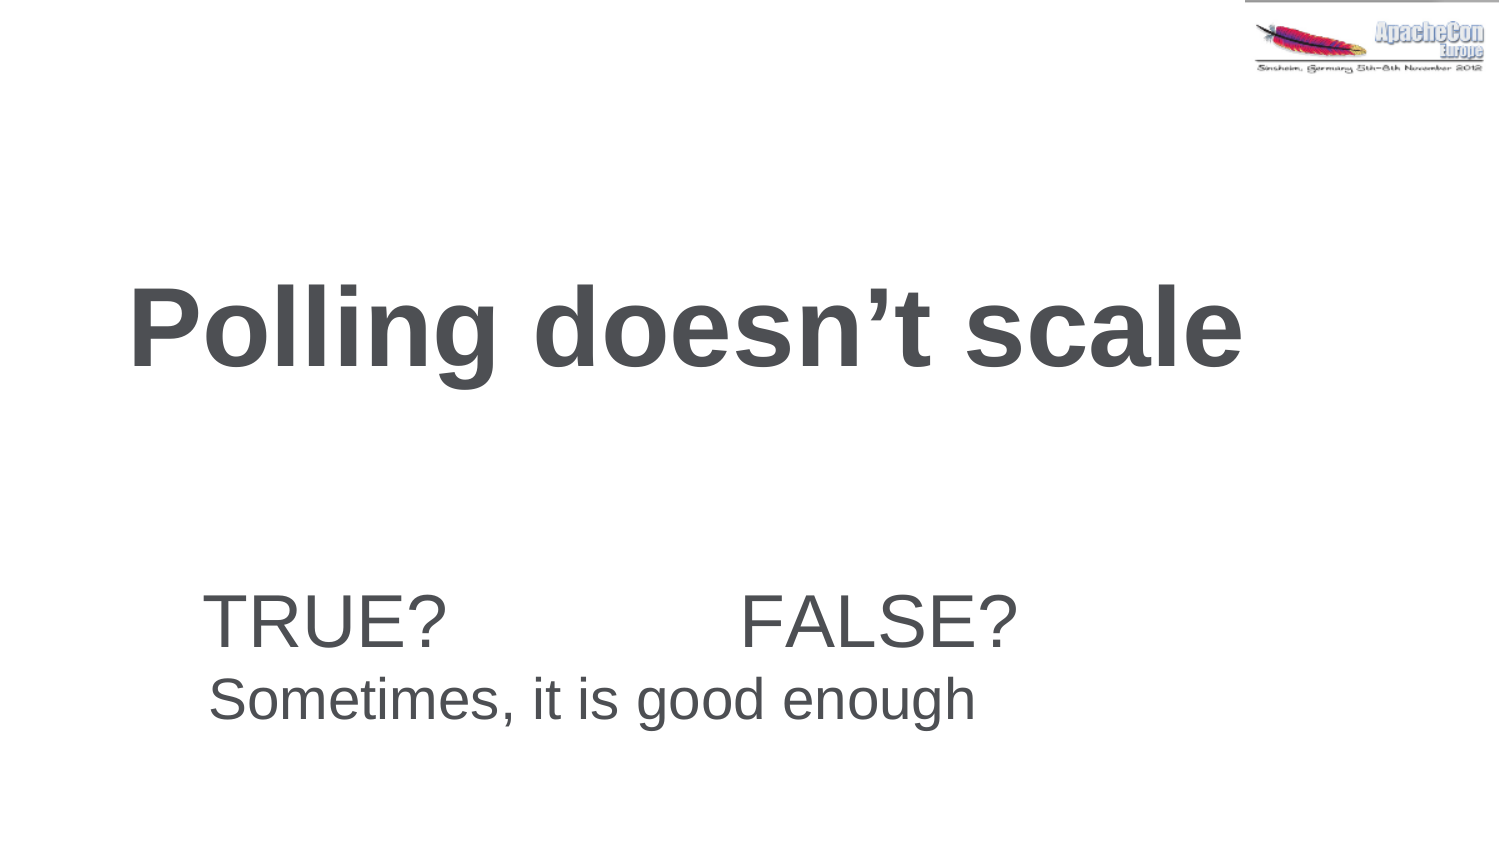

Polling doesn’t scale
TRUE?
FALSE?
Sometimes, it is good enough